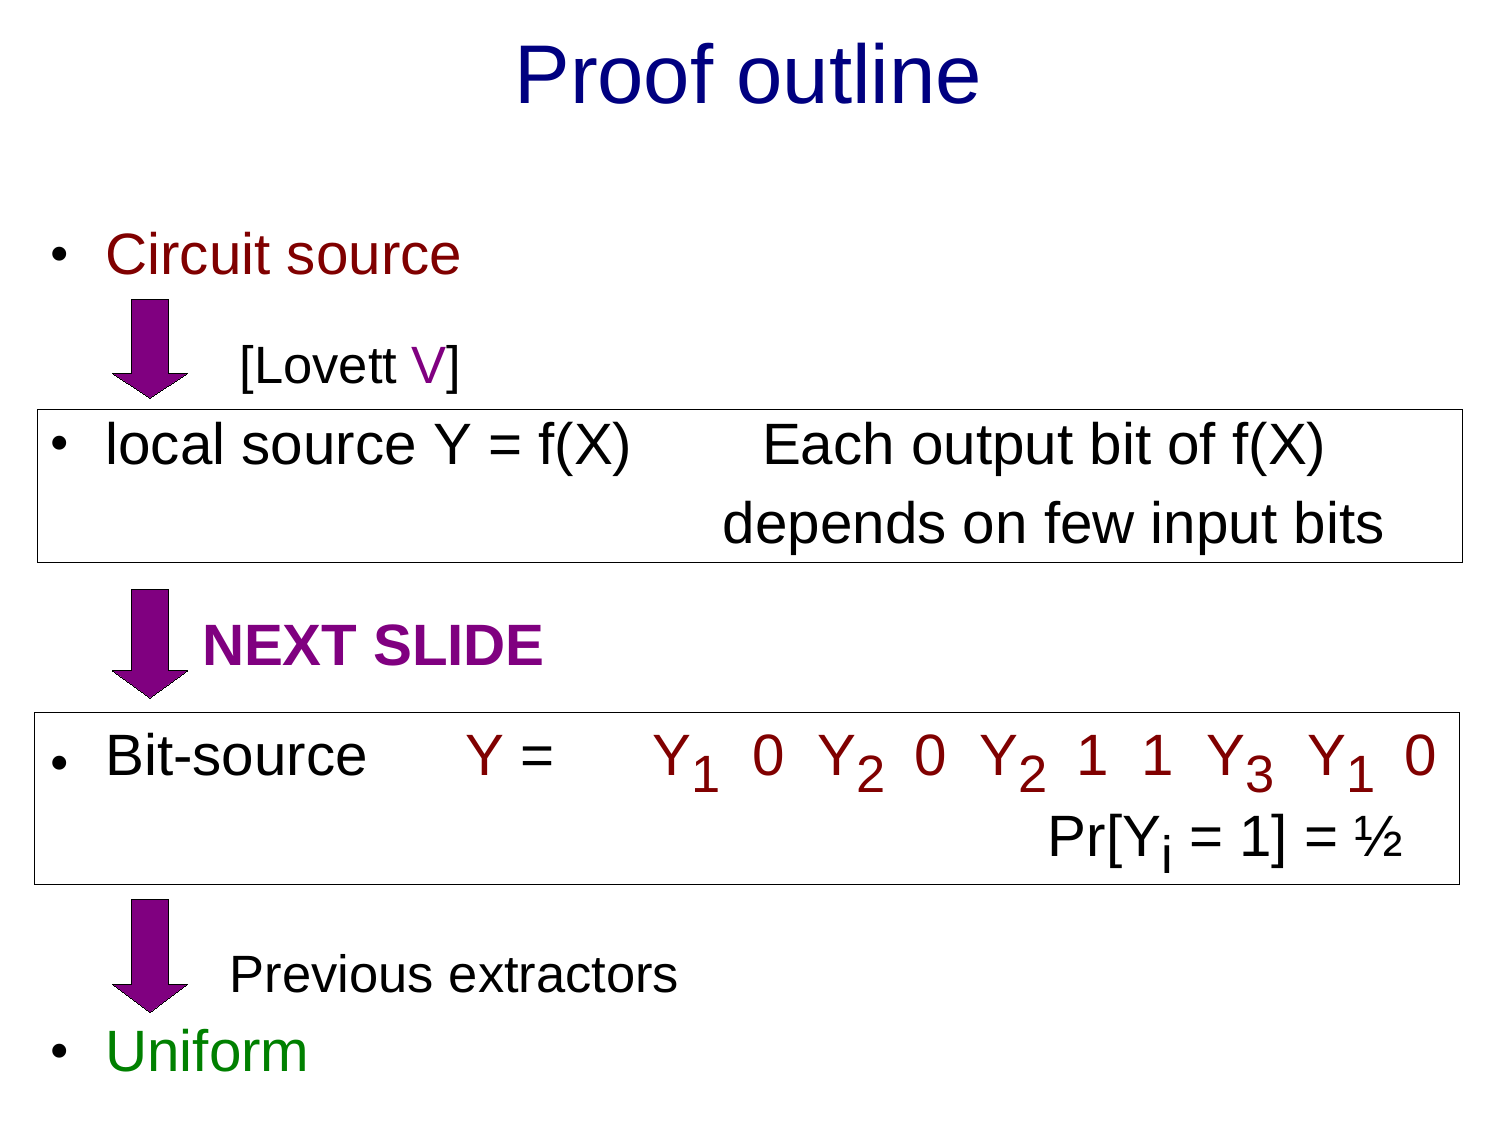

Proof outline
# Circuit source
local source Y = f(X) Each output bit of f(X)
 depends on few input bits
Bit-source Y = Y1 0 Y2 0 Y2 1 1 Y3 Y1 0 Pr[Yi = 1] = ½
 Previous extractors
Uniform
[Lovett V]
NEXT SLIDE